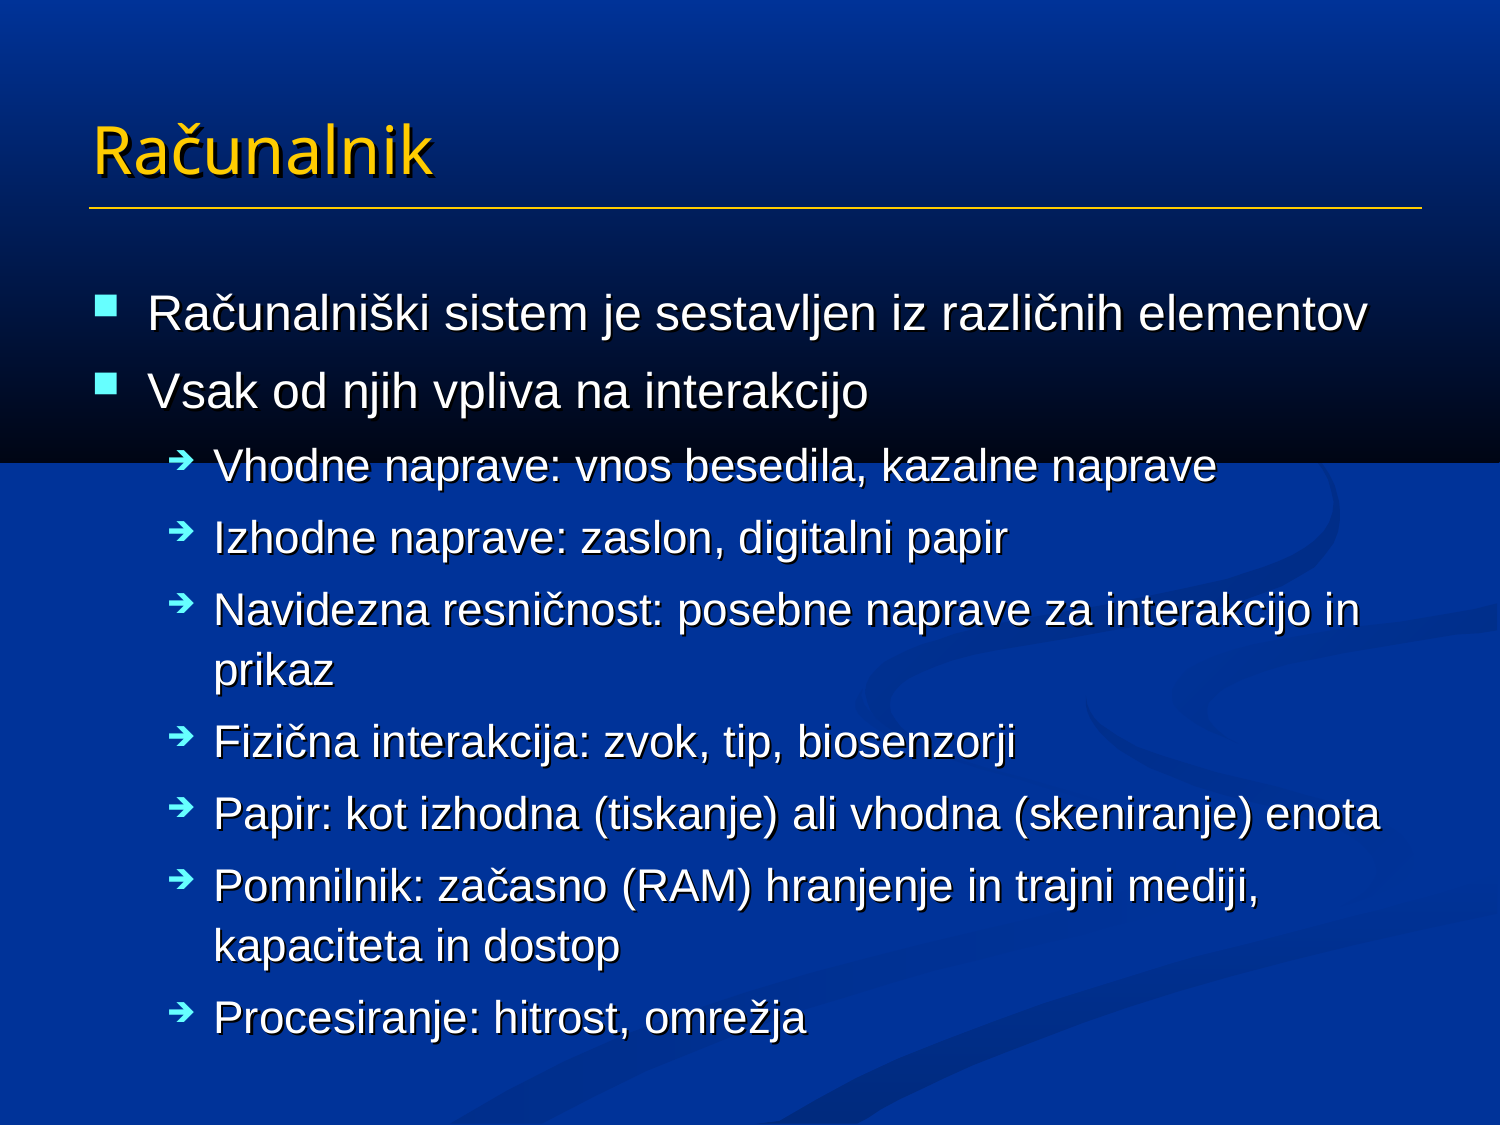

Računalnik
# Računalniški sistem je sestavljen iz različnih elementov
Vsak od njih vpliva na interakcijo
Vhodne naprave: vnos besedila, kazalne naprave
Izhodne naprave: zaslon, digitalni papir
Navidezna resničnost: posebne naprave za interakcijo in prikaz
Fizična interakcija: zvok, tip, biosenzorji
Papir: kot izhodna (tiskanje) ali vhodna (skeniranje) enota
Pomnilnik: začasno (RAM) hranjenje in trajni mediji, kapaciteta in dostop
Procesiranje: hitrost, omrežja